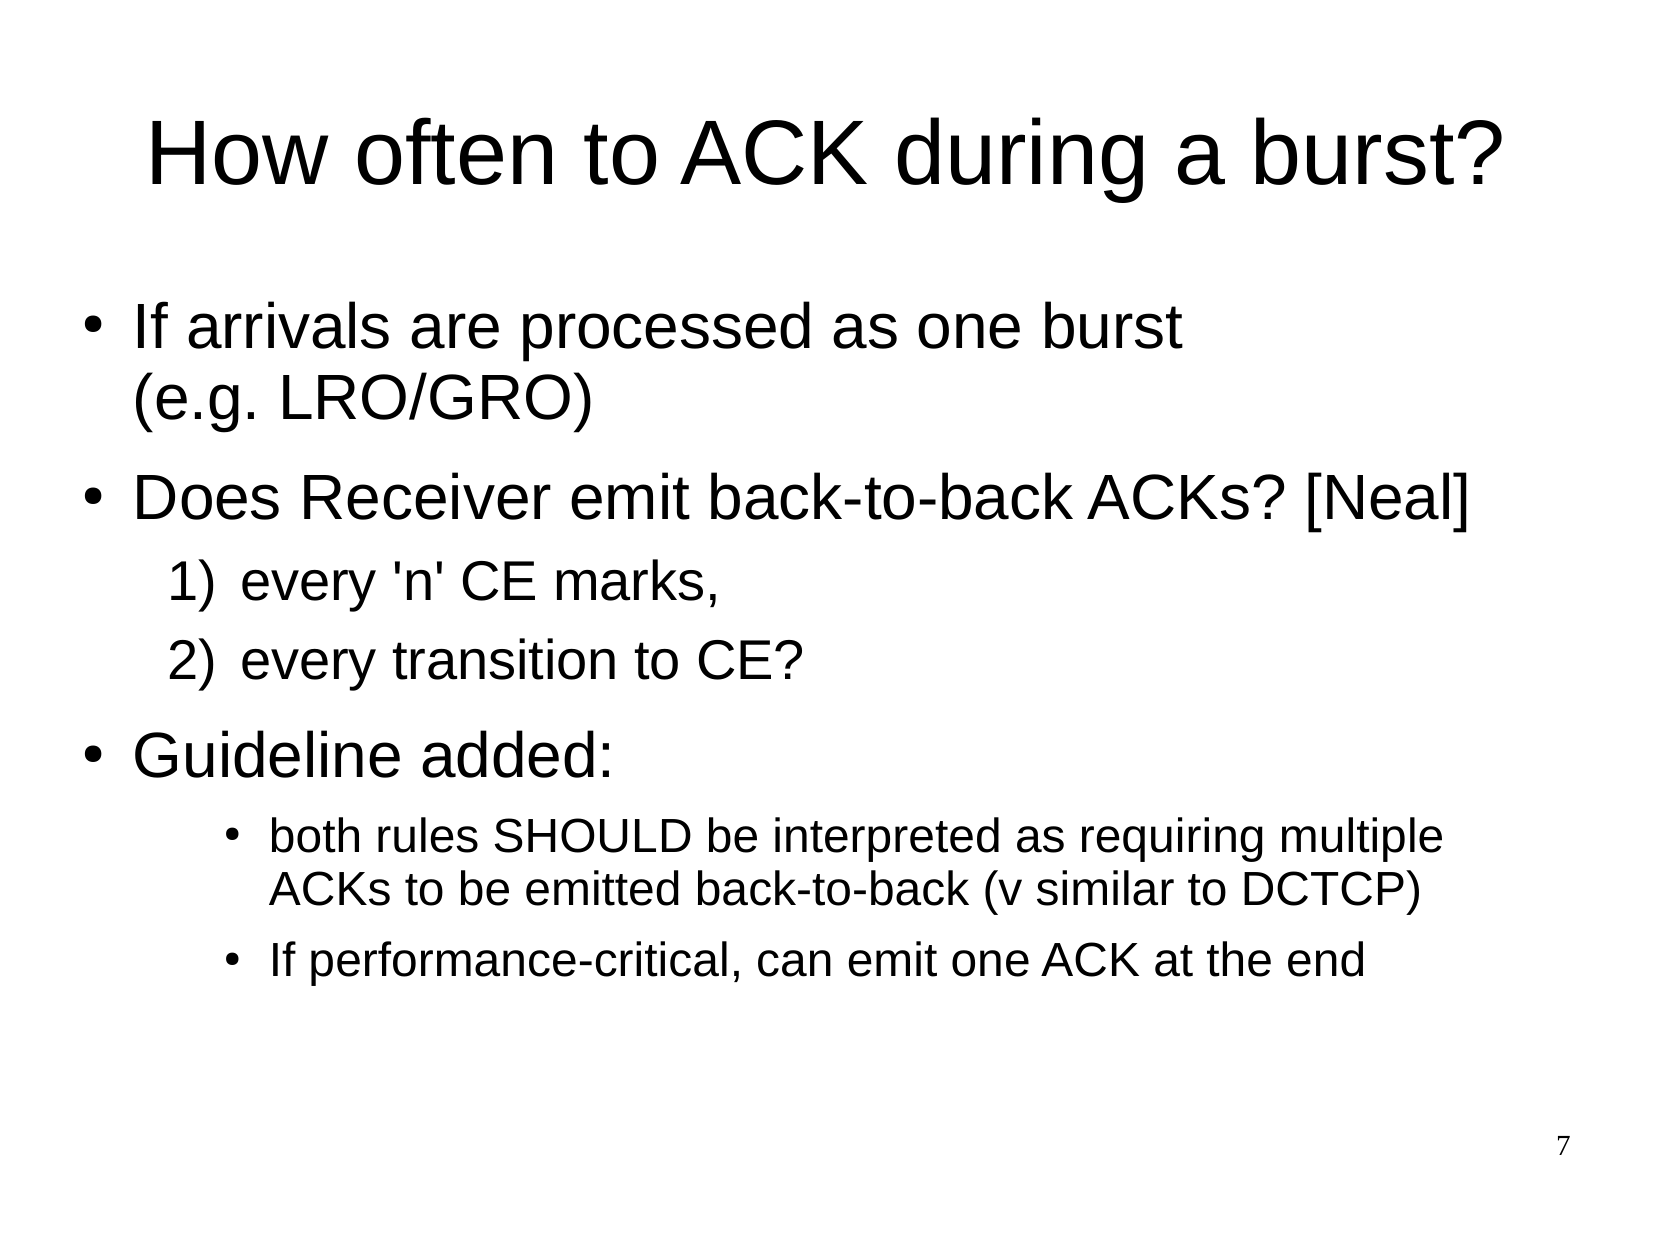

# How often to ACK during a burst?
If arrivals are processed as one burst
(e.g. LRO/GRO)
Does Receiver emit back-to-back ACKs? [Neal]
every 'n' CE marks,
every transition to CE?
Guideline added:
both rules SHOULD be interpreted as requiring multiple ACKs to be emitted back-to-back (v similar to DCTCP)
If performance-critical, can emit one ACK at the end
7